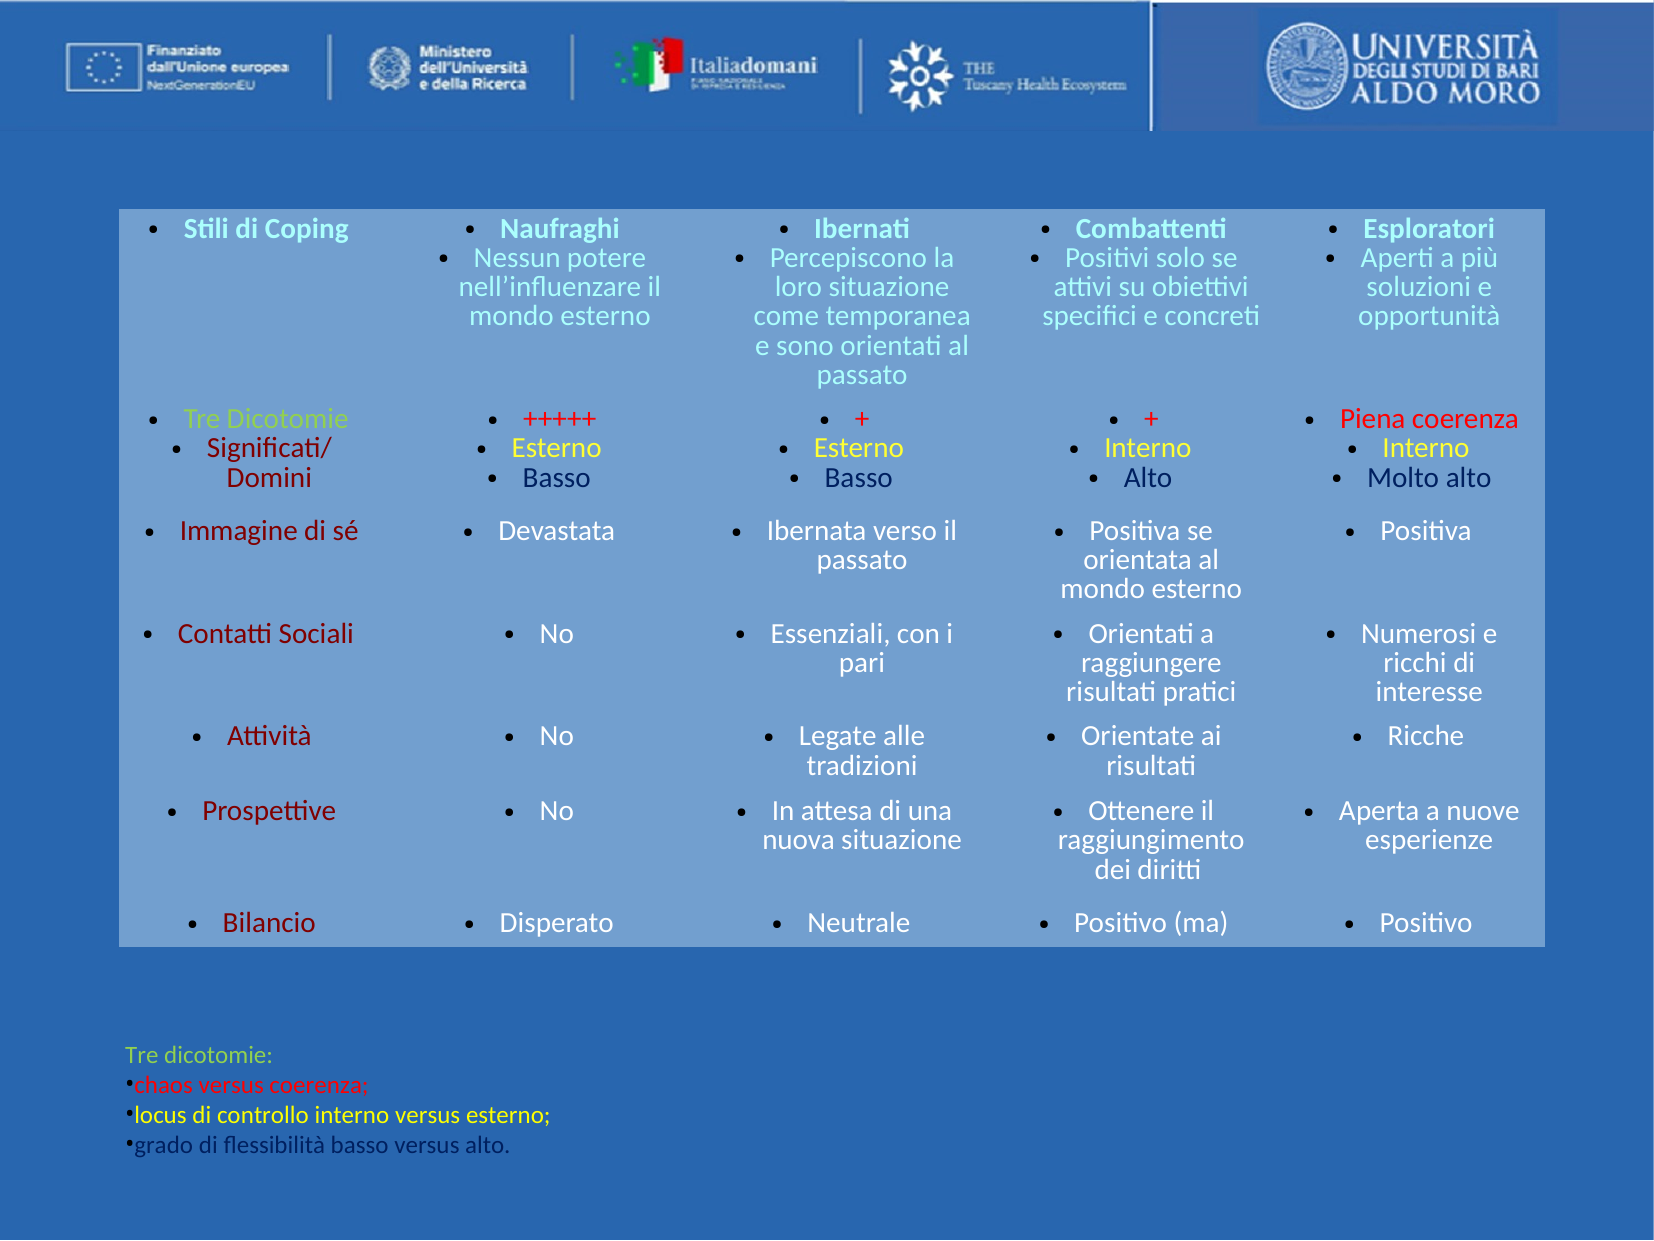

| Stili di Coping | Naufraghi Nessun potere nell’influenzare il mondo esterno | Ibernati Percepiscono la loro situazione come temporanea e sono orientati al passato | Combattenti Positivi solo se attivi su obiettivi specifici e concreti | Esploratori Aperti a più soluzioni e opportunità |
| --- | --- | --- | --- | --- |
| Tre Dicotomie Significati/Domini | +++++ Esterno Basso | + Esterno Basso | + Interno Alto | Piena coerenza Interno Molto alto |
| Immagine di sé | Devastata | Ibernata verso il passato | Positiva se orientata al mondo esterno | Positiva |
| Contatti Sociali | No | Essenziali, con i pari | Orientati a raggiungere risultati pratici | Numerosi e ricchi di interesse |
| Attività | No | Legate alle tradizioni | Orientate ai risultati | Ricche |
| Prospettive | No | In attesa di una nuova situazione | Ottenere il raggiungimento dei diritti | Aperta a nuove esperienze |
| Bilancio | Disperato | Neutrale | Positivo (ma) | Positivo |
Tre dicotomie:
chaos versus coerenza;
locus di controllo interno versus esterno;
grado di flessibilità basso versus alto.